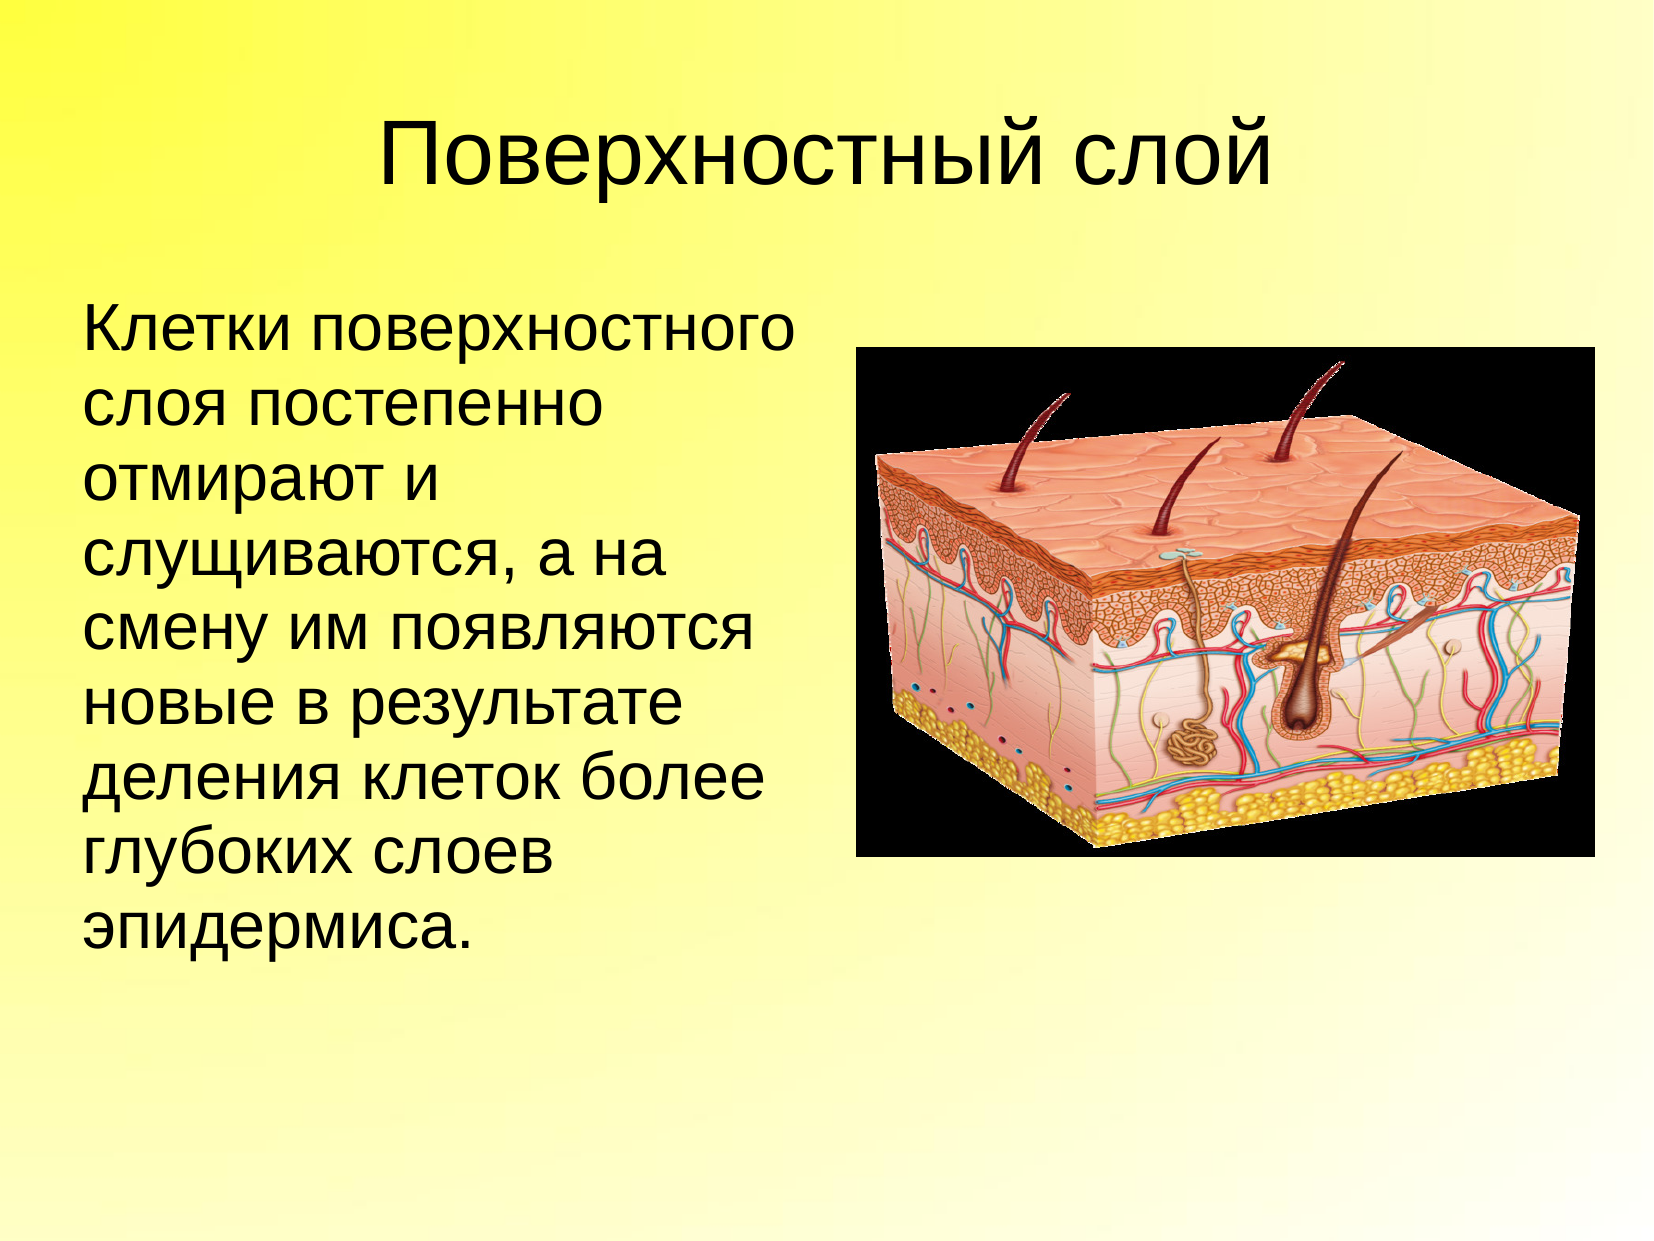

# Поверхностный слой
Клетки поверхностного слоя постепенно отмирают и слущиваются, а на смену им появляются новые в результате деления клеток более глубоких слоев эпидермиса.